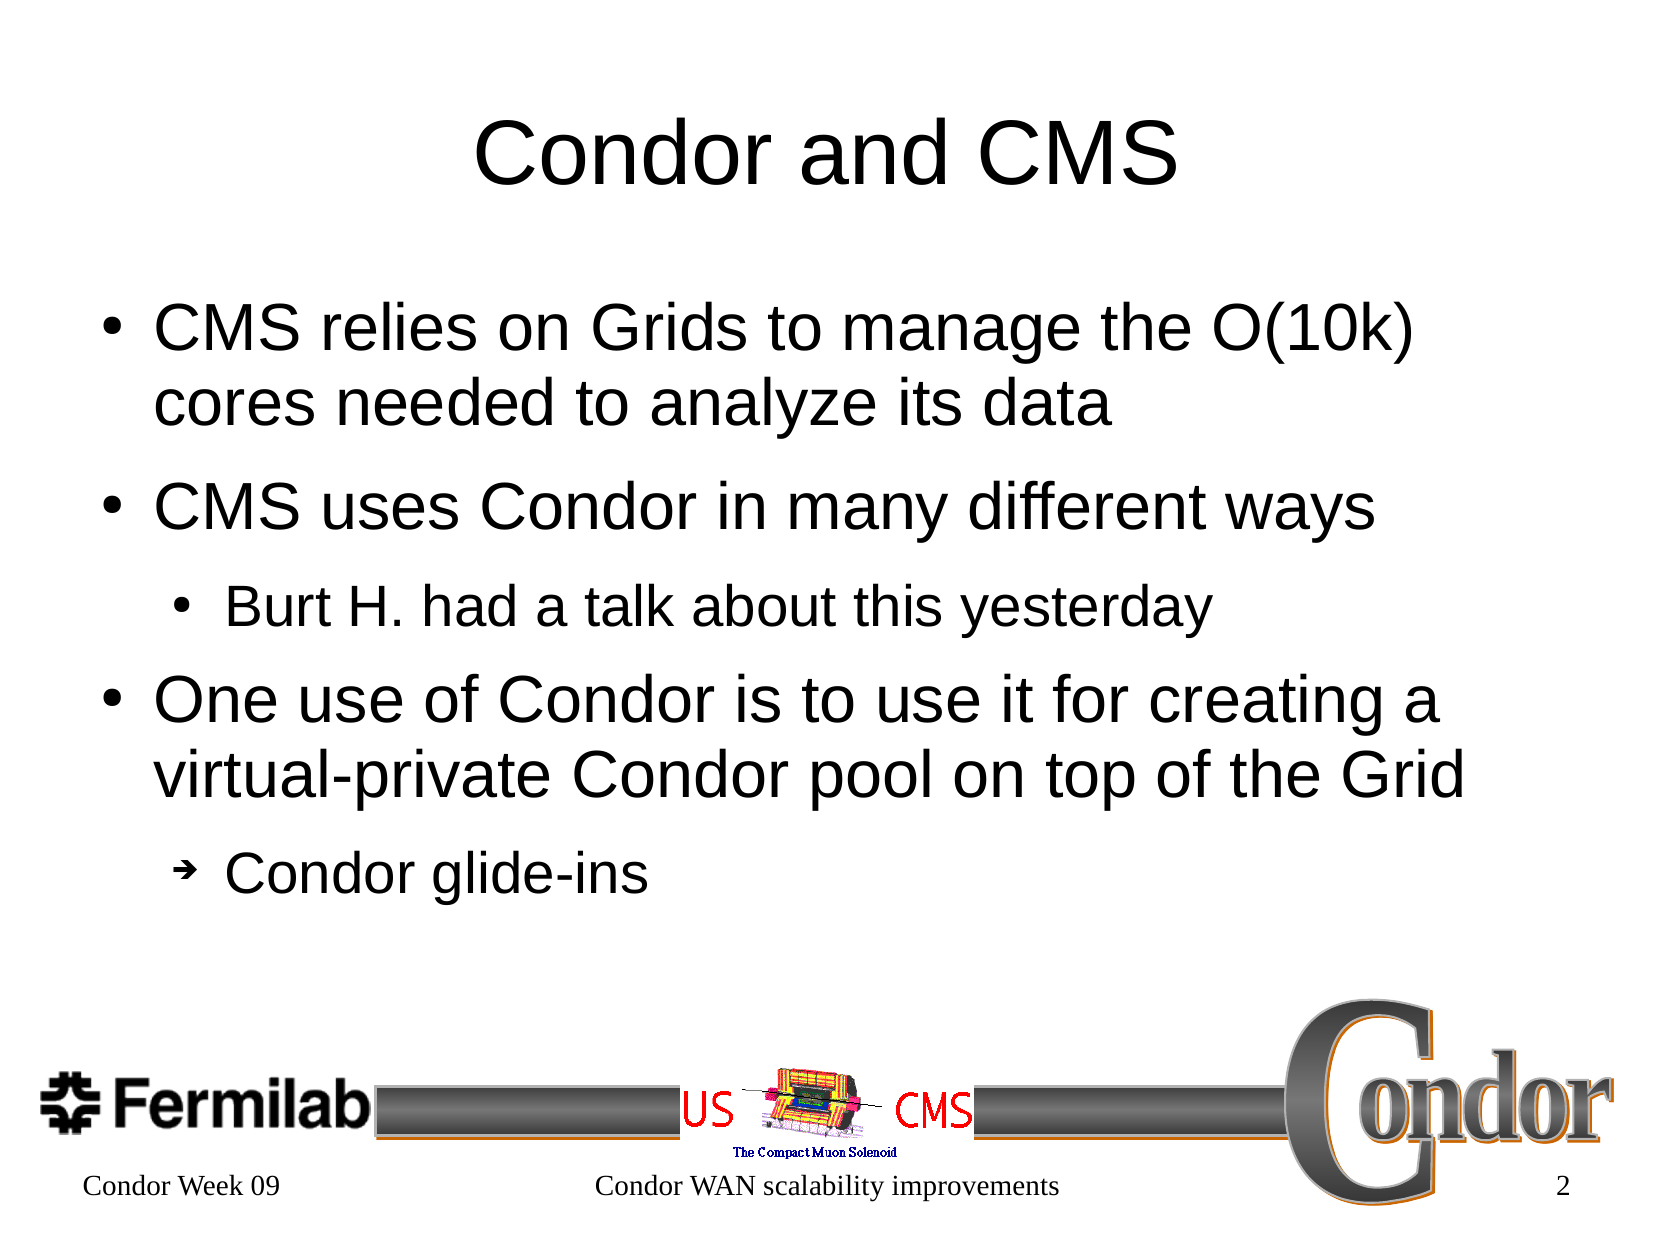

# Condor and CMS
CMS relies on Grids to manage the O(10k) cores needed to analyze its data
CMS uses Condor in many different ways
Burt H. had a talk about this yesterday
One use of Condor is to use it for creating a virtual-private Condor pool on top of the Grid
Condor glide-ins
Condor Week 09
Condor WAN scalability improvements
2